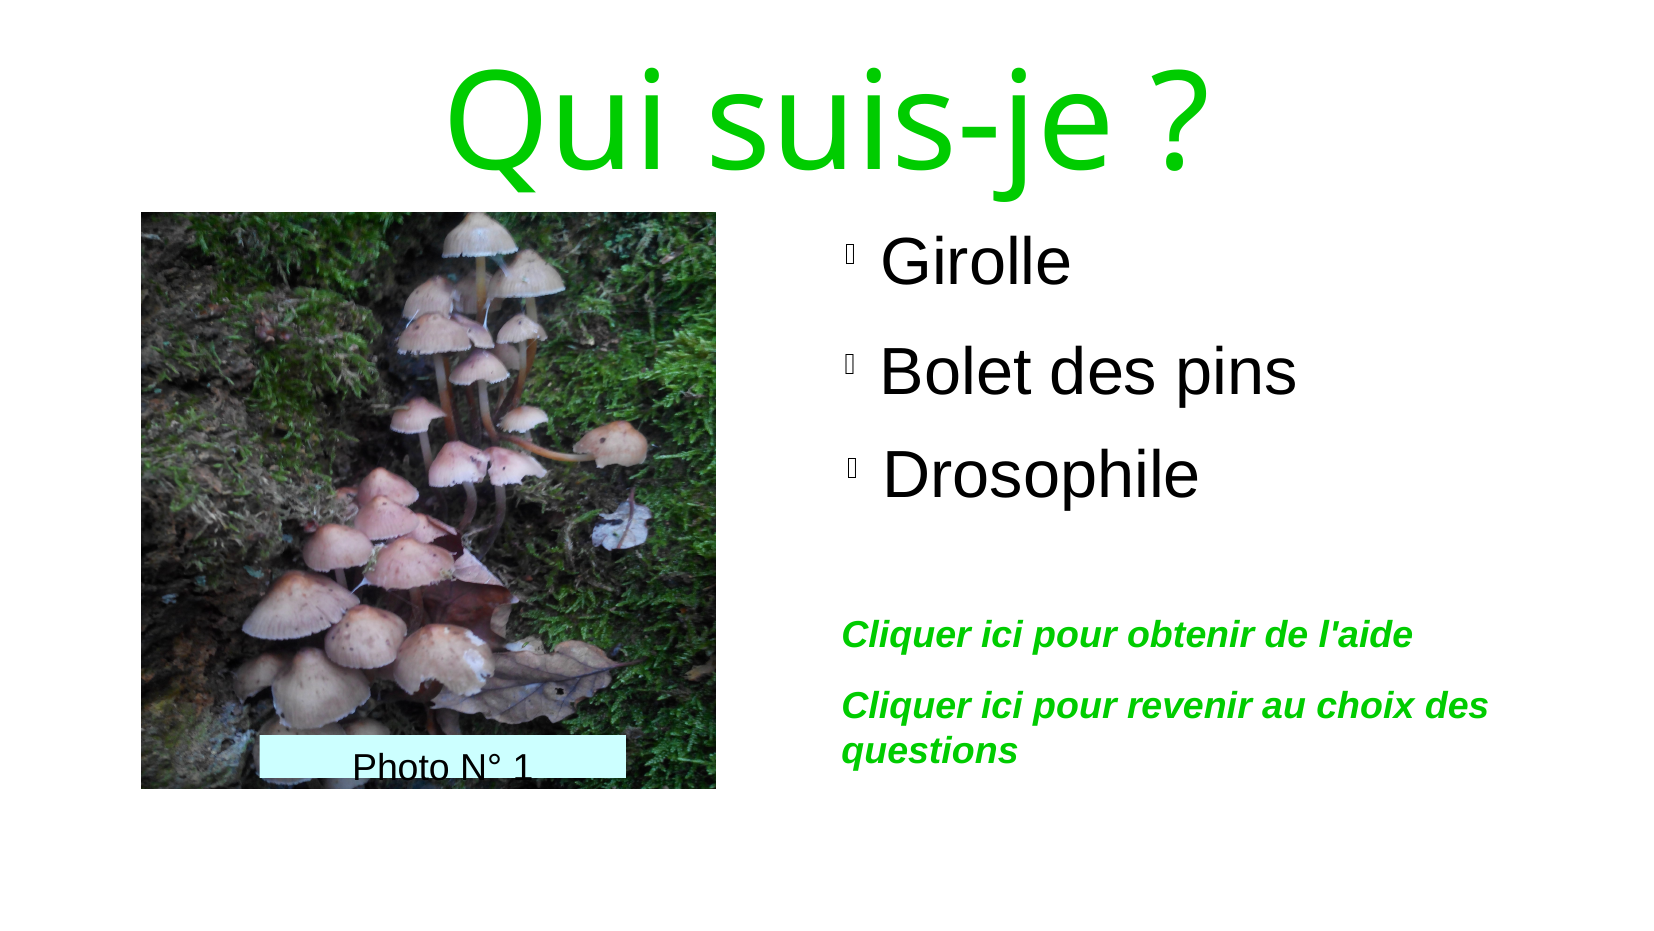

Qui suis-je ?
Girolle
Bolet des pins
Drosophile
Cliquer ici pour obtenir de l'aide
Cliquer ici pour revenir au choix des questions
Photo N° 1